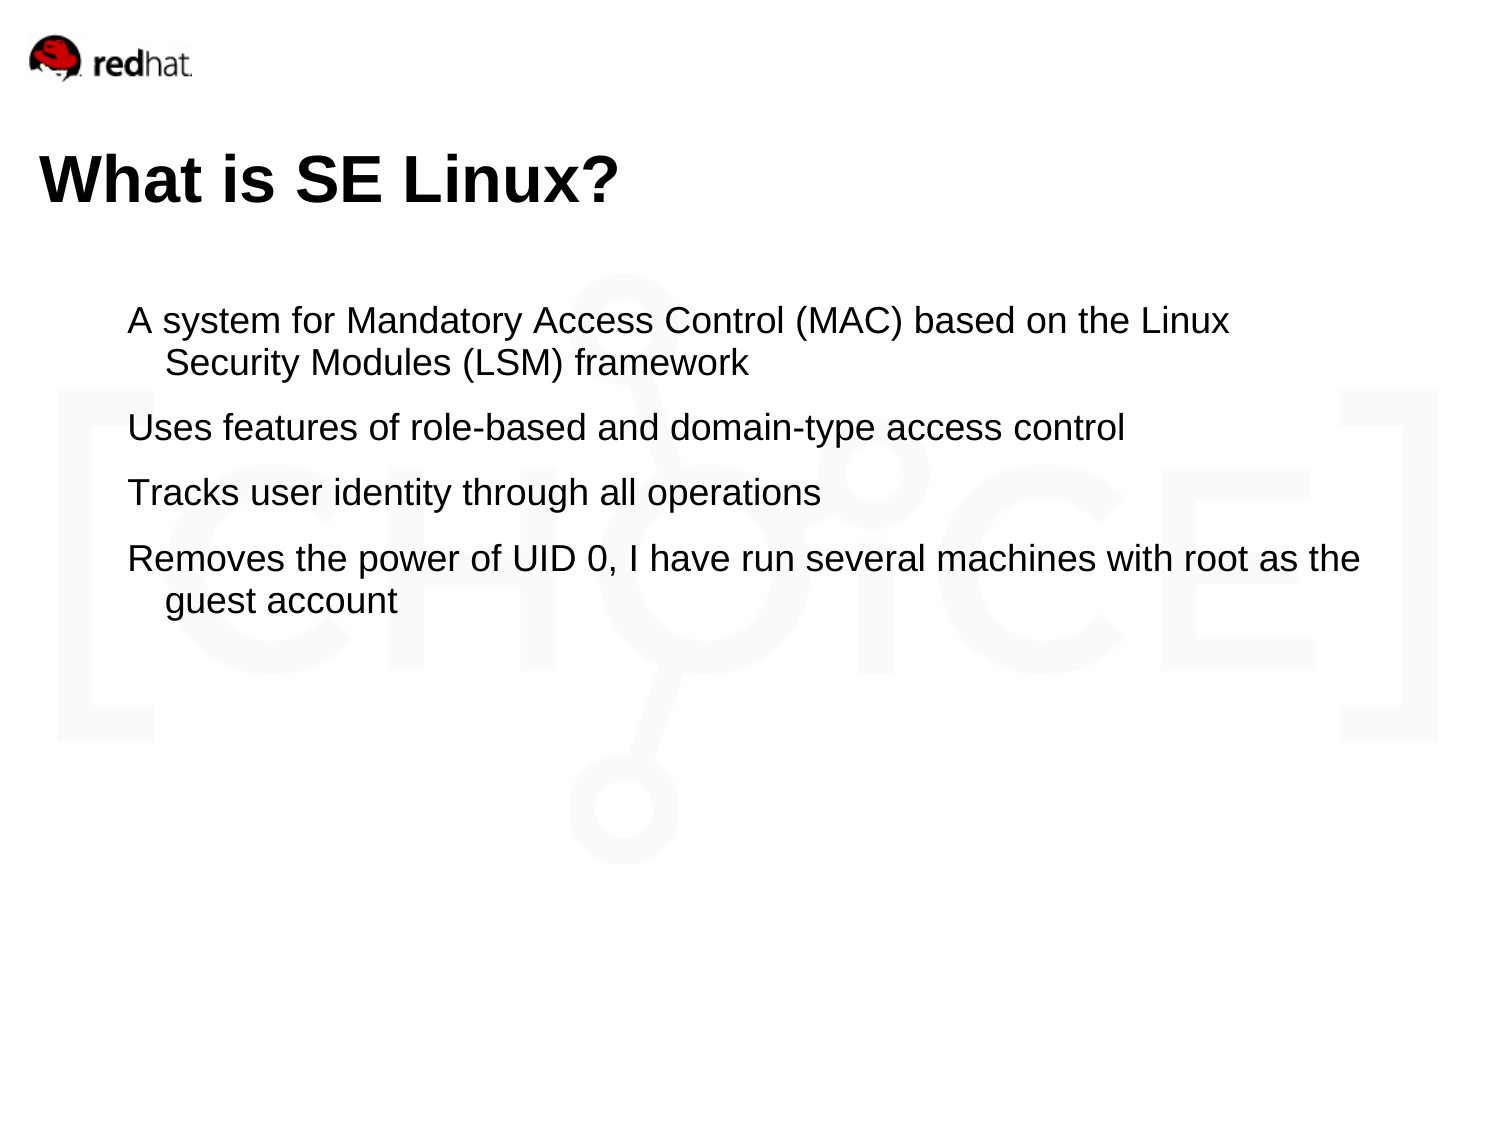

# What is SE Linux?
A system for Mandatory Access Control (MAC) based on the Linux Security Modules (LSM) framework
Uses features of role-based and domain-type access control
Tracks user identity through all operations
Removes the power of UID 0, I have run several machines with root as the guest account